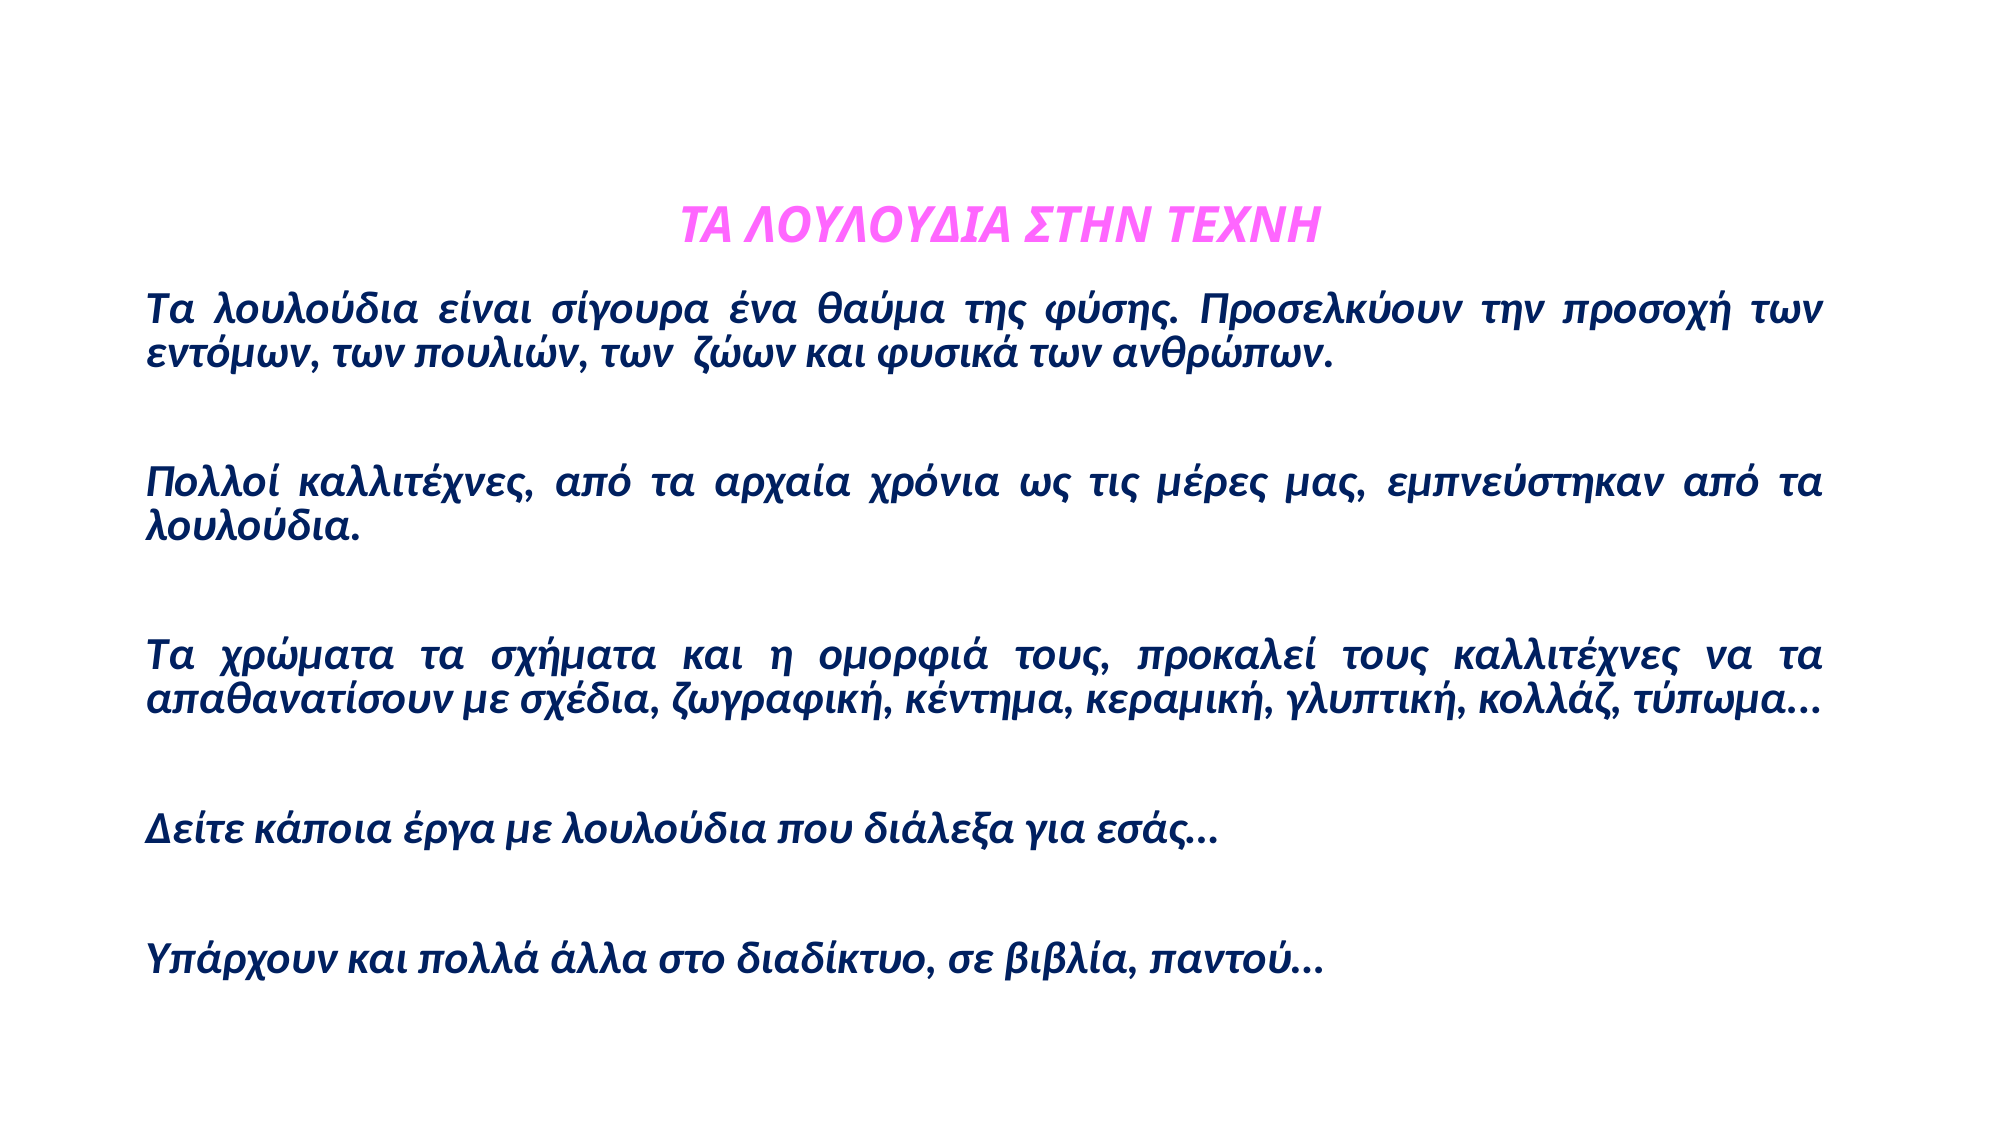

# ΤΑ ΛΟΥΛΟΥΔΙΑ ΣΤΗΝ ΤΕΧΝΗ
Τα λουλούδια είναι σίγουρα ένα θαύμα της φύσης. Προσελκύουν την προσοχή των εντόμων, των πουλιών, των ζώων και φυσικά των ανθρώπων.
Πολλοί καλλιτέχνες, από τα αρχαία χρόνια ως τις μέρες μας, εμπνεύστηκαν από τα λουλούδια.
Τα χρώματα τα σχήματα και η ομορφιά τους, προκαλεί τους καλλιτέχνες να τα απαθανατίσουν με σχέδια, ζωγραφική, κέντημα, κεραμική, γλυπτική, κολλάζ, τύπωμα...
Δείτε κάποια έργα με λουλούδια που διάλεξα για εσάς…
Υπάρχουν και πολλά άλλα στο διαδίκτυο, σε βιβλία, παντού…